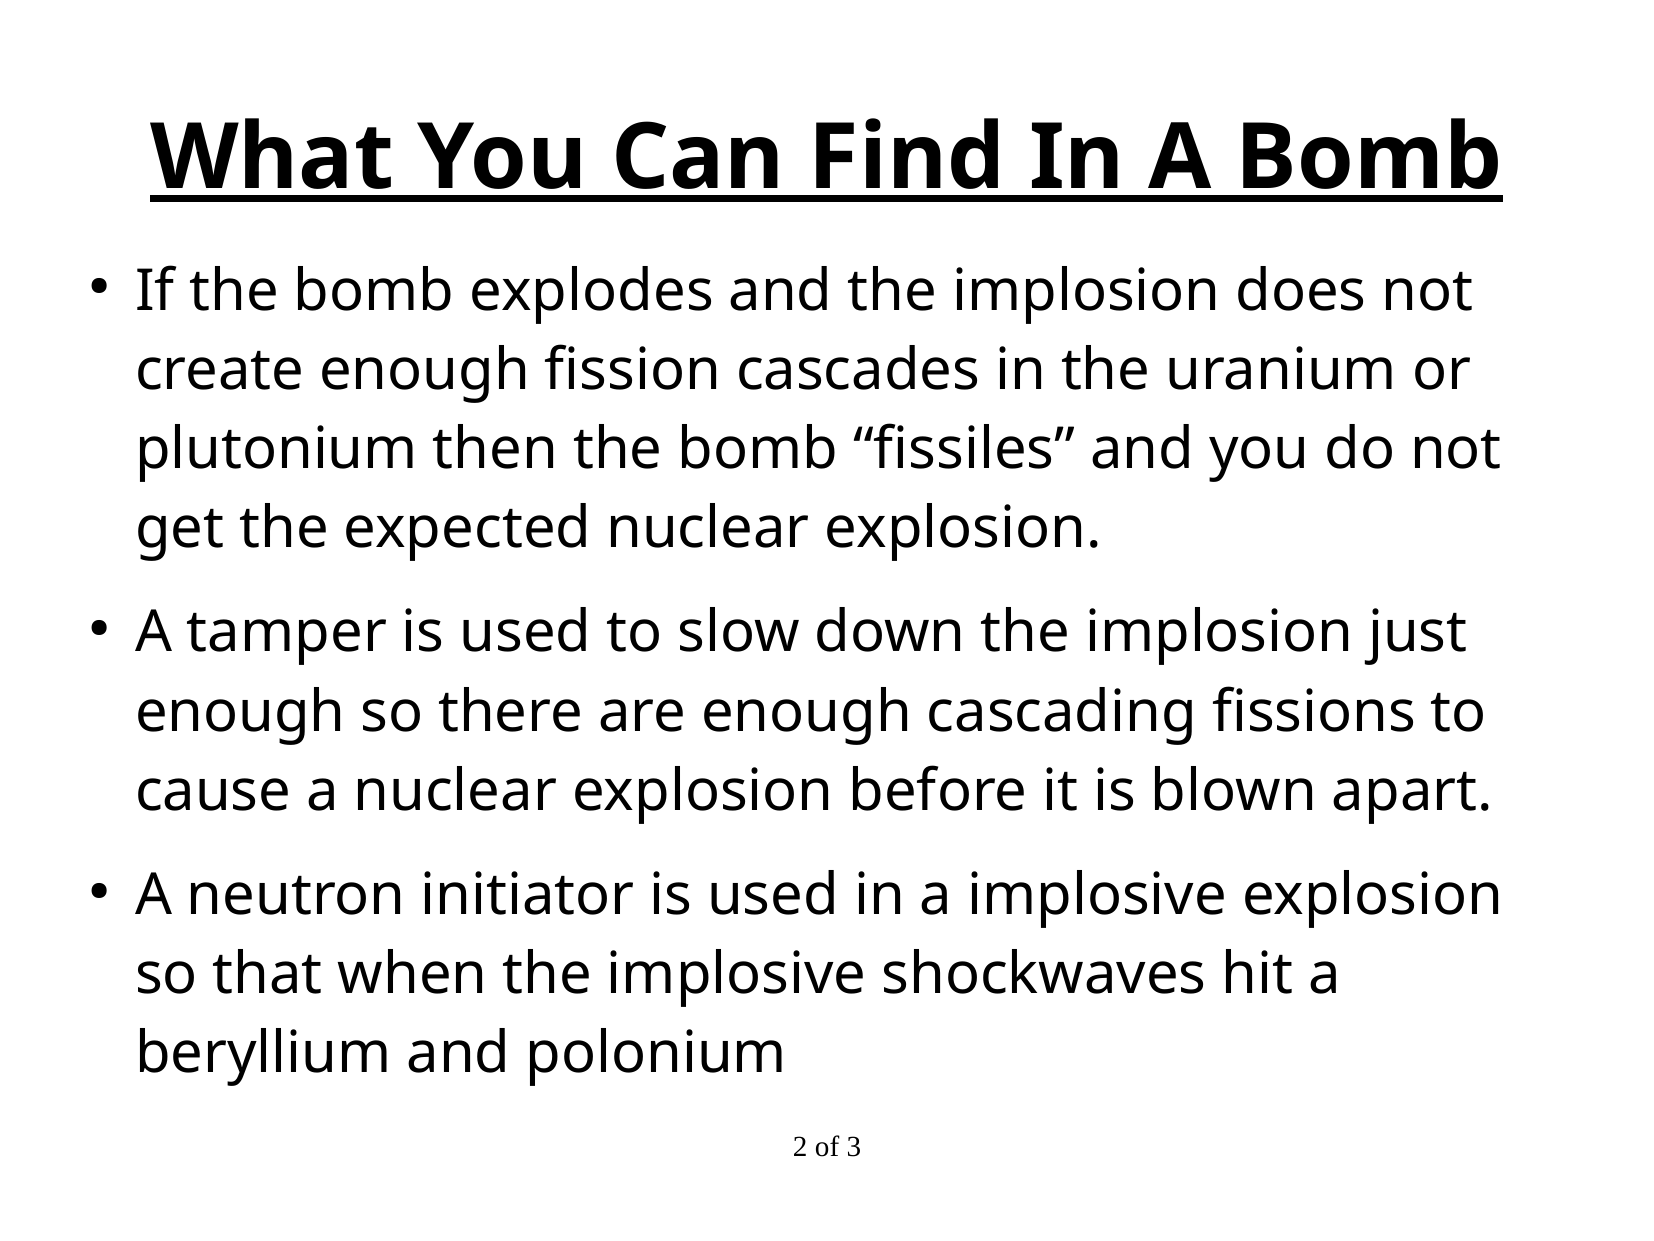

# What You Can Find In A Bomb
If the bomb explodes and the implosion does not create enough fission cascades in the uranium or plutonium then the bomb “fissiles” and you do not get the expected nuclear explosion.
A tamper is used to slow down the implosion just enough so there are enough cascading fissions to cause a nuclear explosion before it is blown apart.
A neutron initiator is used in a implosive explosion so that when the implosive shockwaves hit a beryllium and polonium
2 of 3